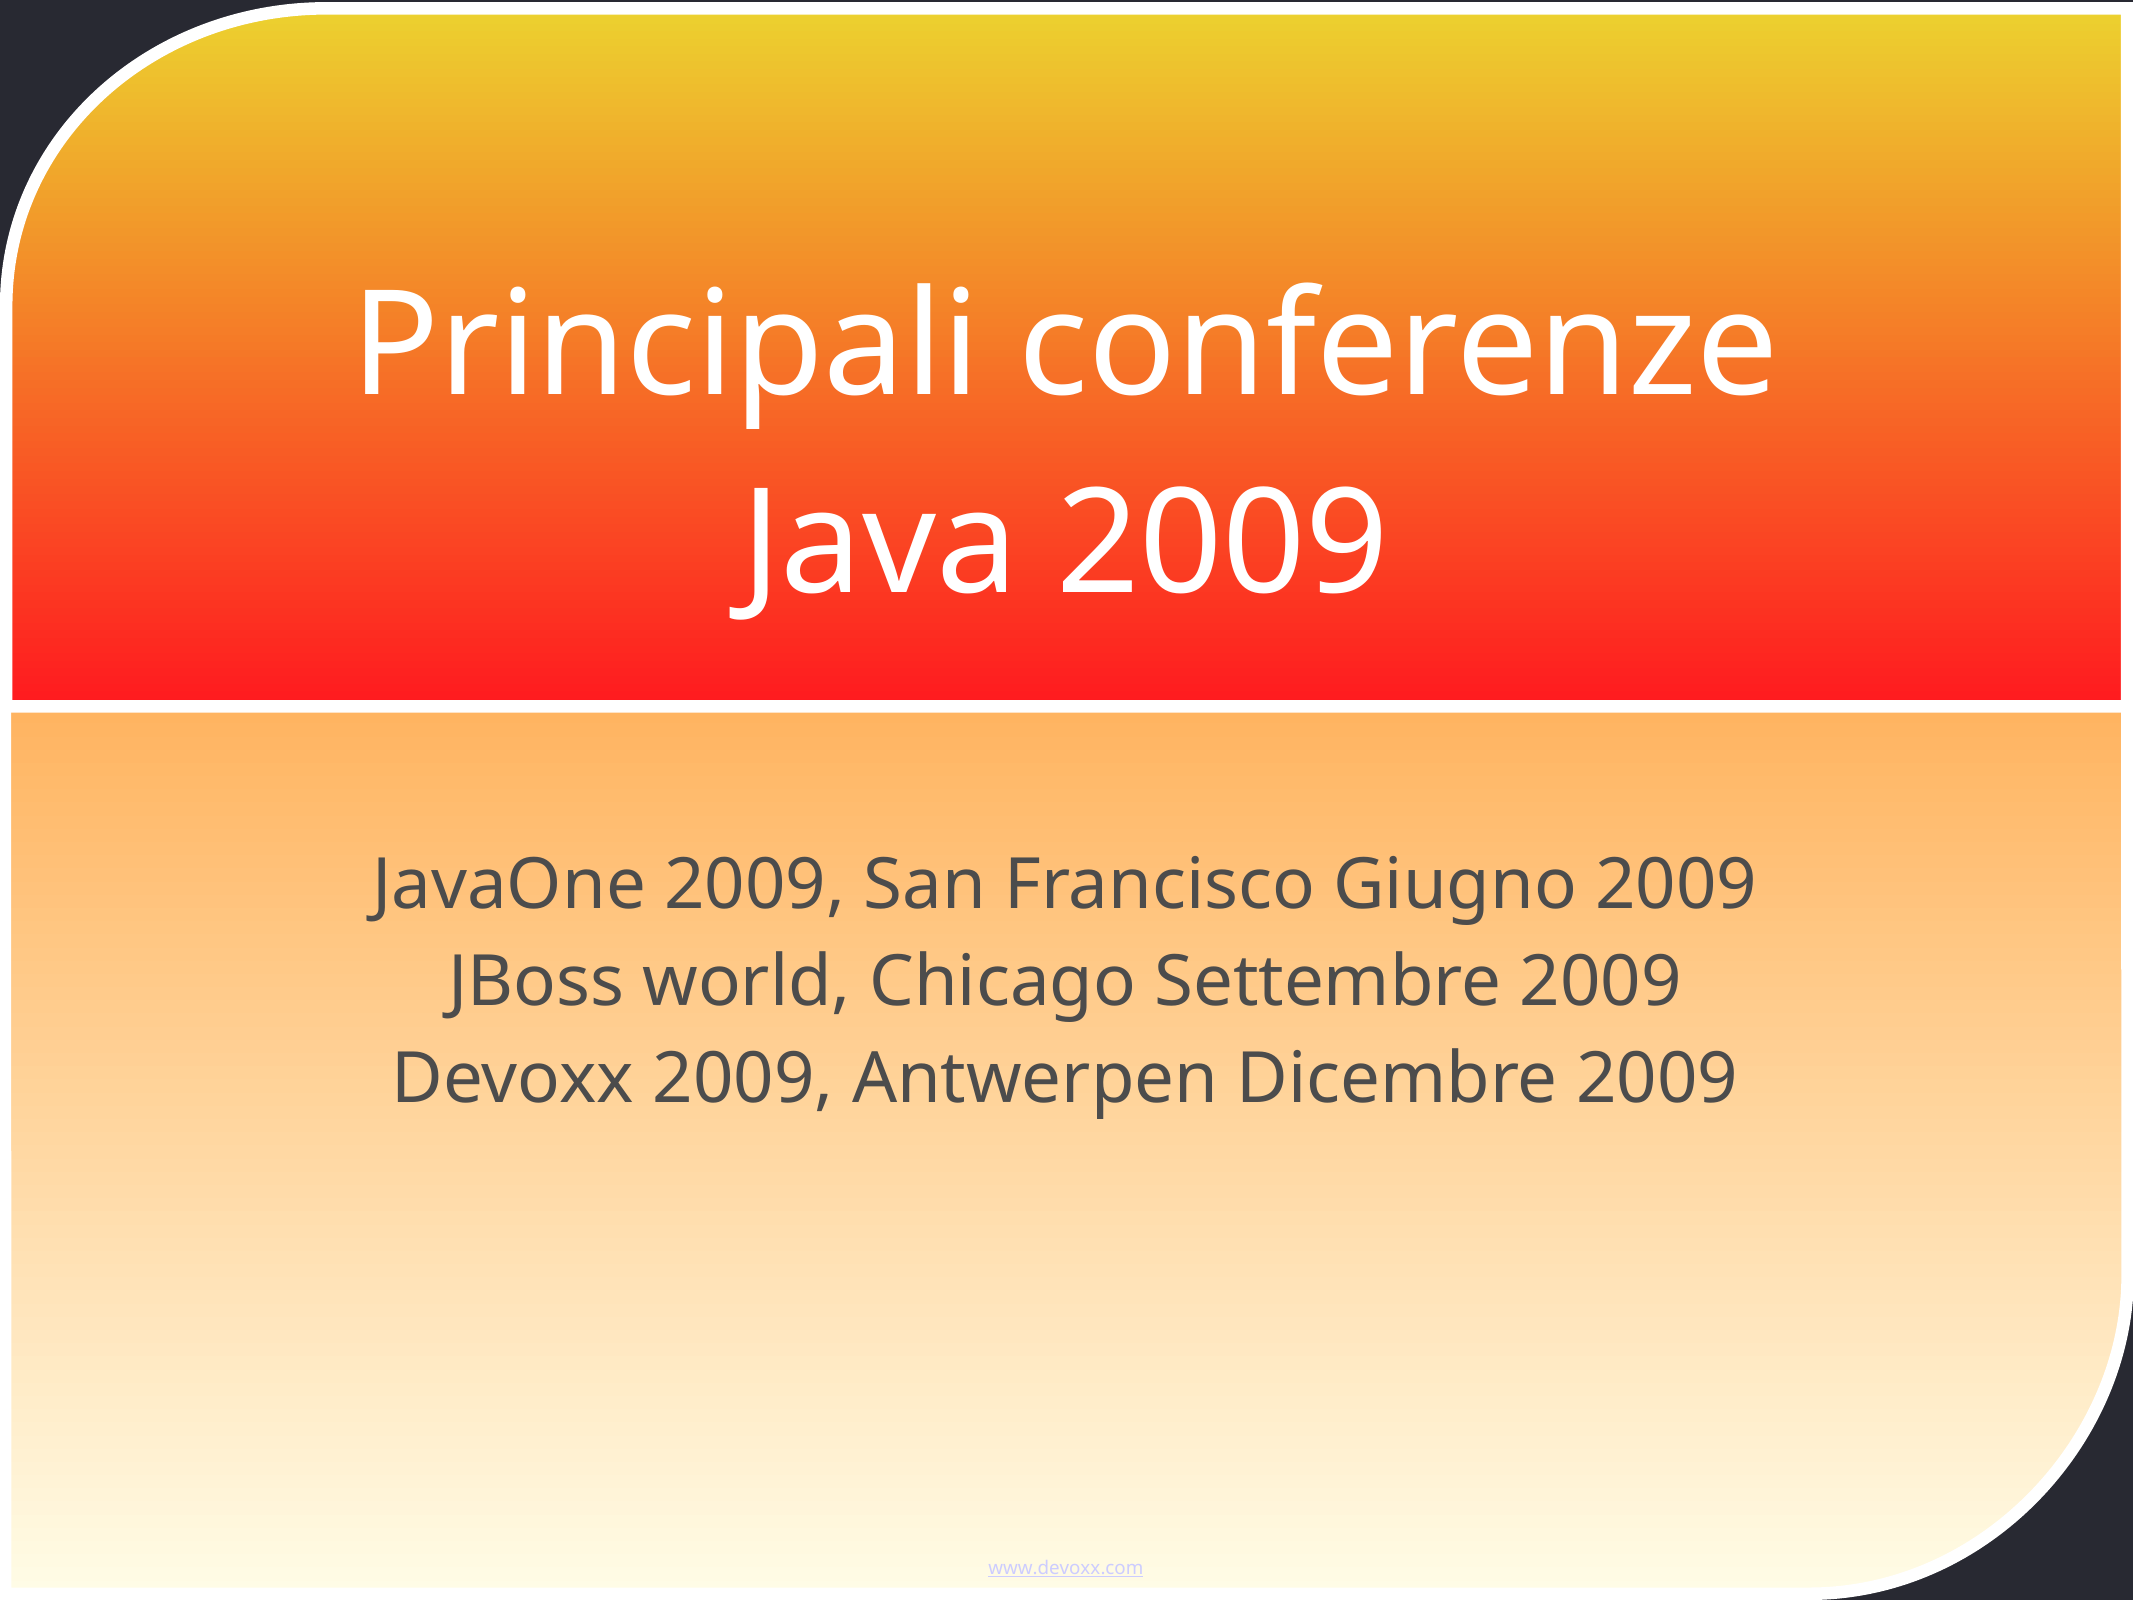

# Principali conferenze Java 2009
JavaOne 2009, San Francisco Giugno 2009
JBoss world, Chicago Settembre 2009
Devoxx 2009, Antwerpen Dicembre 2009